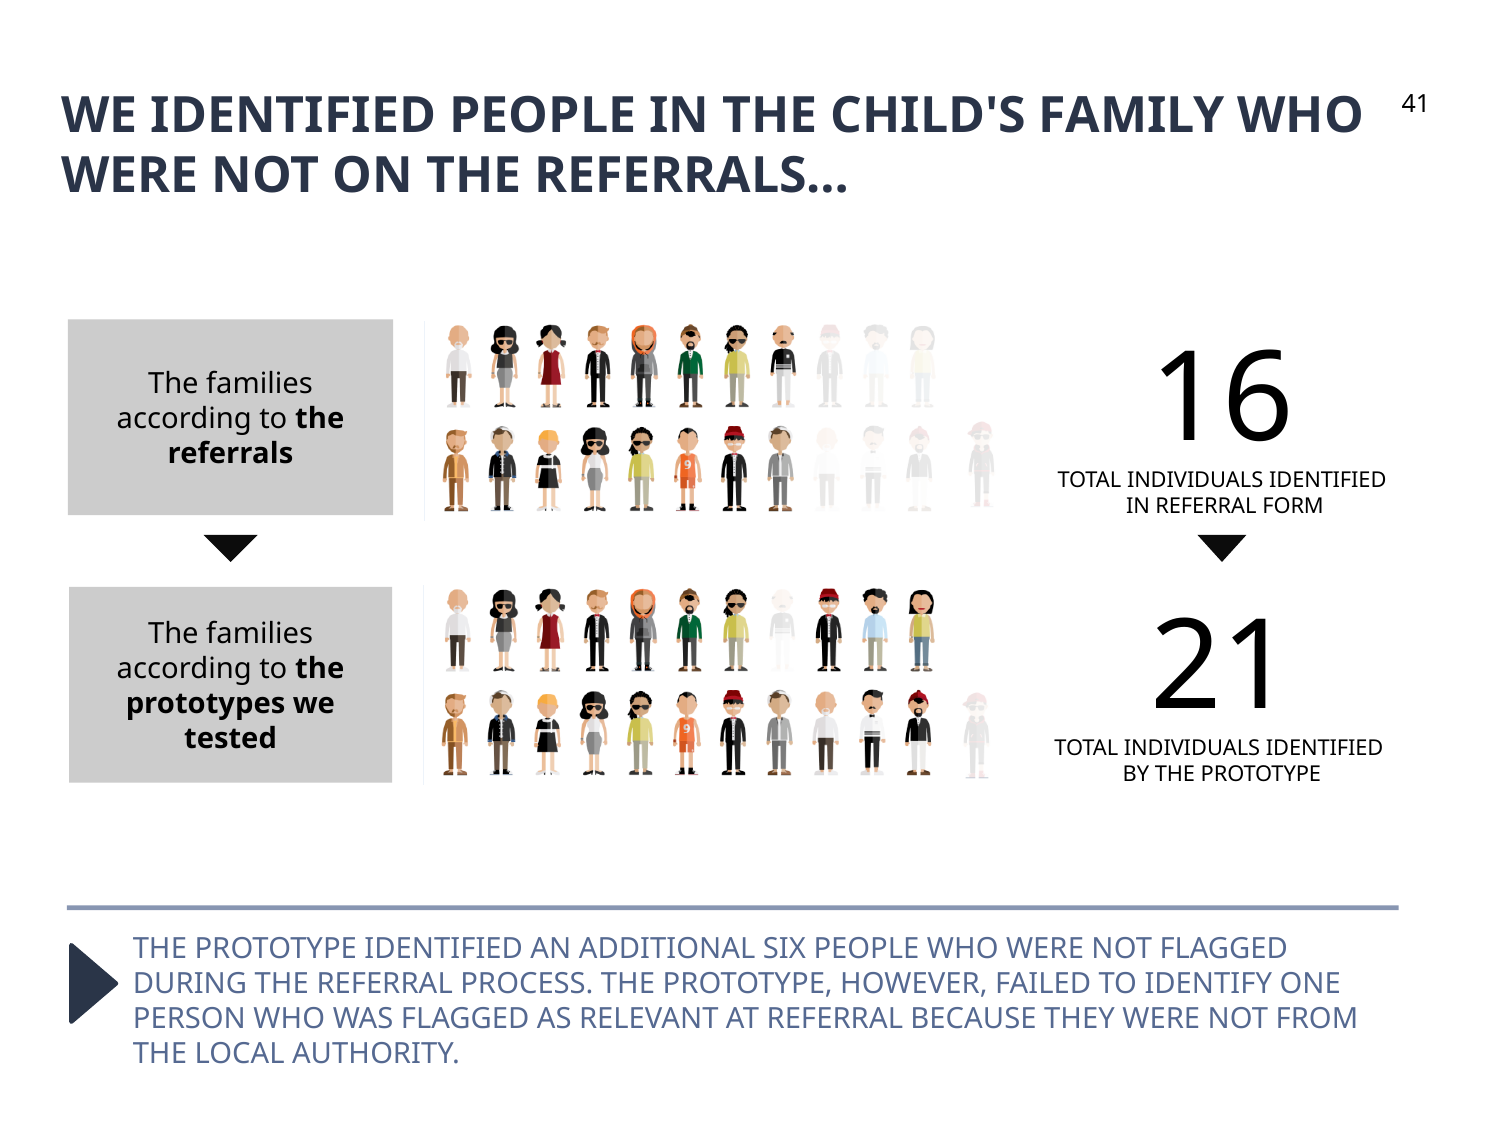

WE IDENTIFIED PEOPLE IN THE CHILD'S FAMILY WHO WERE NOT ON THE REFERRALS…
16
TOTAL INDIVIDUALS IDENTIFIED
 IN REFERRAL FORM
The families according to the referrals
The families according to the prototypes we tested
21
TOTAL INDIVIDUALS IDENTIFIED
BY THE PROTOTYPE
THE PROTOTYPE IDENTIFIED AN ADDITIONAL SIX PEOPLE WHO WERE NOT FLAGGED DURING THE REFERRAL PROCESS. THE PROTOTYPE, HOWEVER, FAILED TO IDENTIFY ONE PERSON WHO WAS FLAGGED AS RELEVANT AT REFERRAL BECAUSE THEY WERE NOT FROM THE LOCAL AUTHORITY.